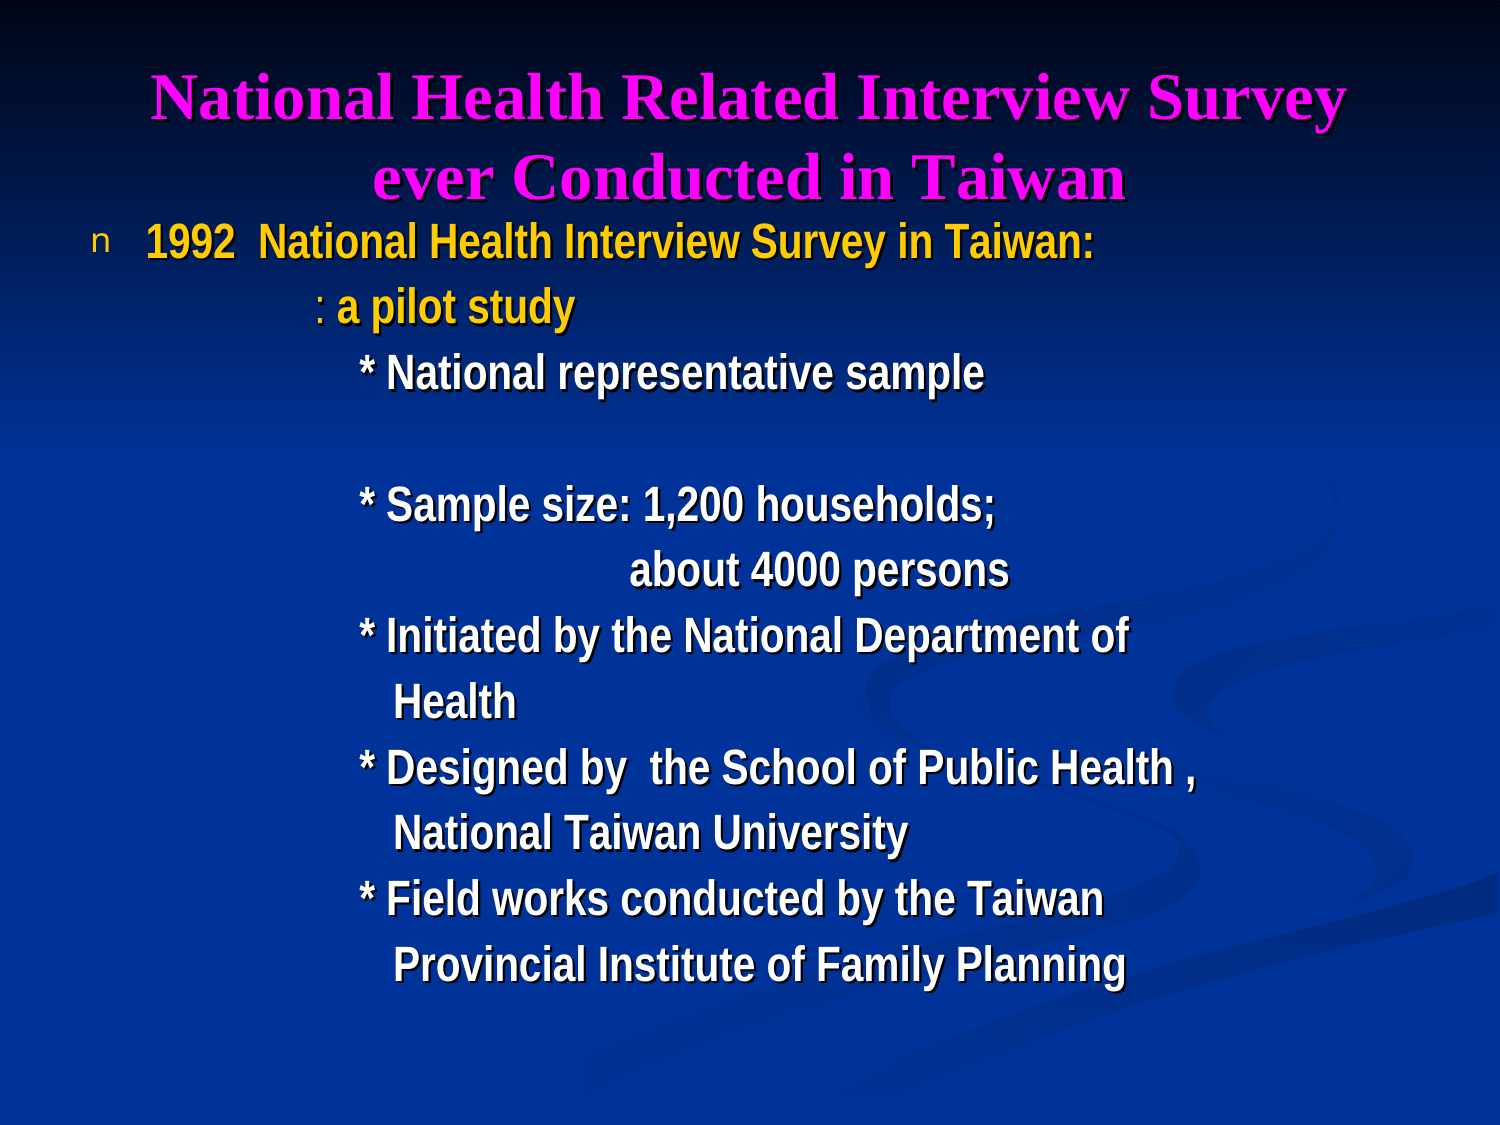

# National Health Related Interview Survey ever Conducted in Taiwan
1992 National Health Interview Survey in Taiwan:
 : a pilot study
 * National representative sample
 * Sample size: 1,200 households;
 about 4000 persons
 * Initiated by the National Department of
 Health
 * Designed by the School of Public Health ,
 National Taiwan University
 * Field works conducted by the Taiwan
 Provincial Institute of Family Planning